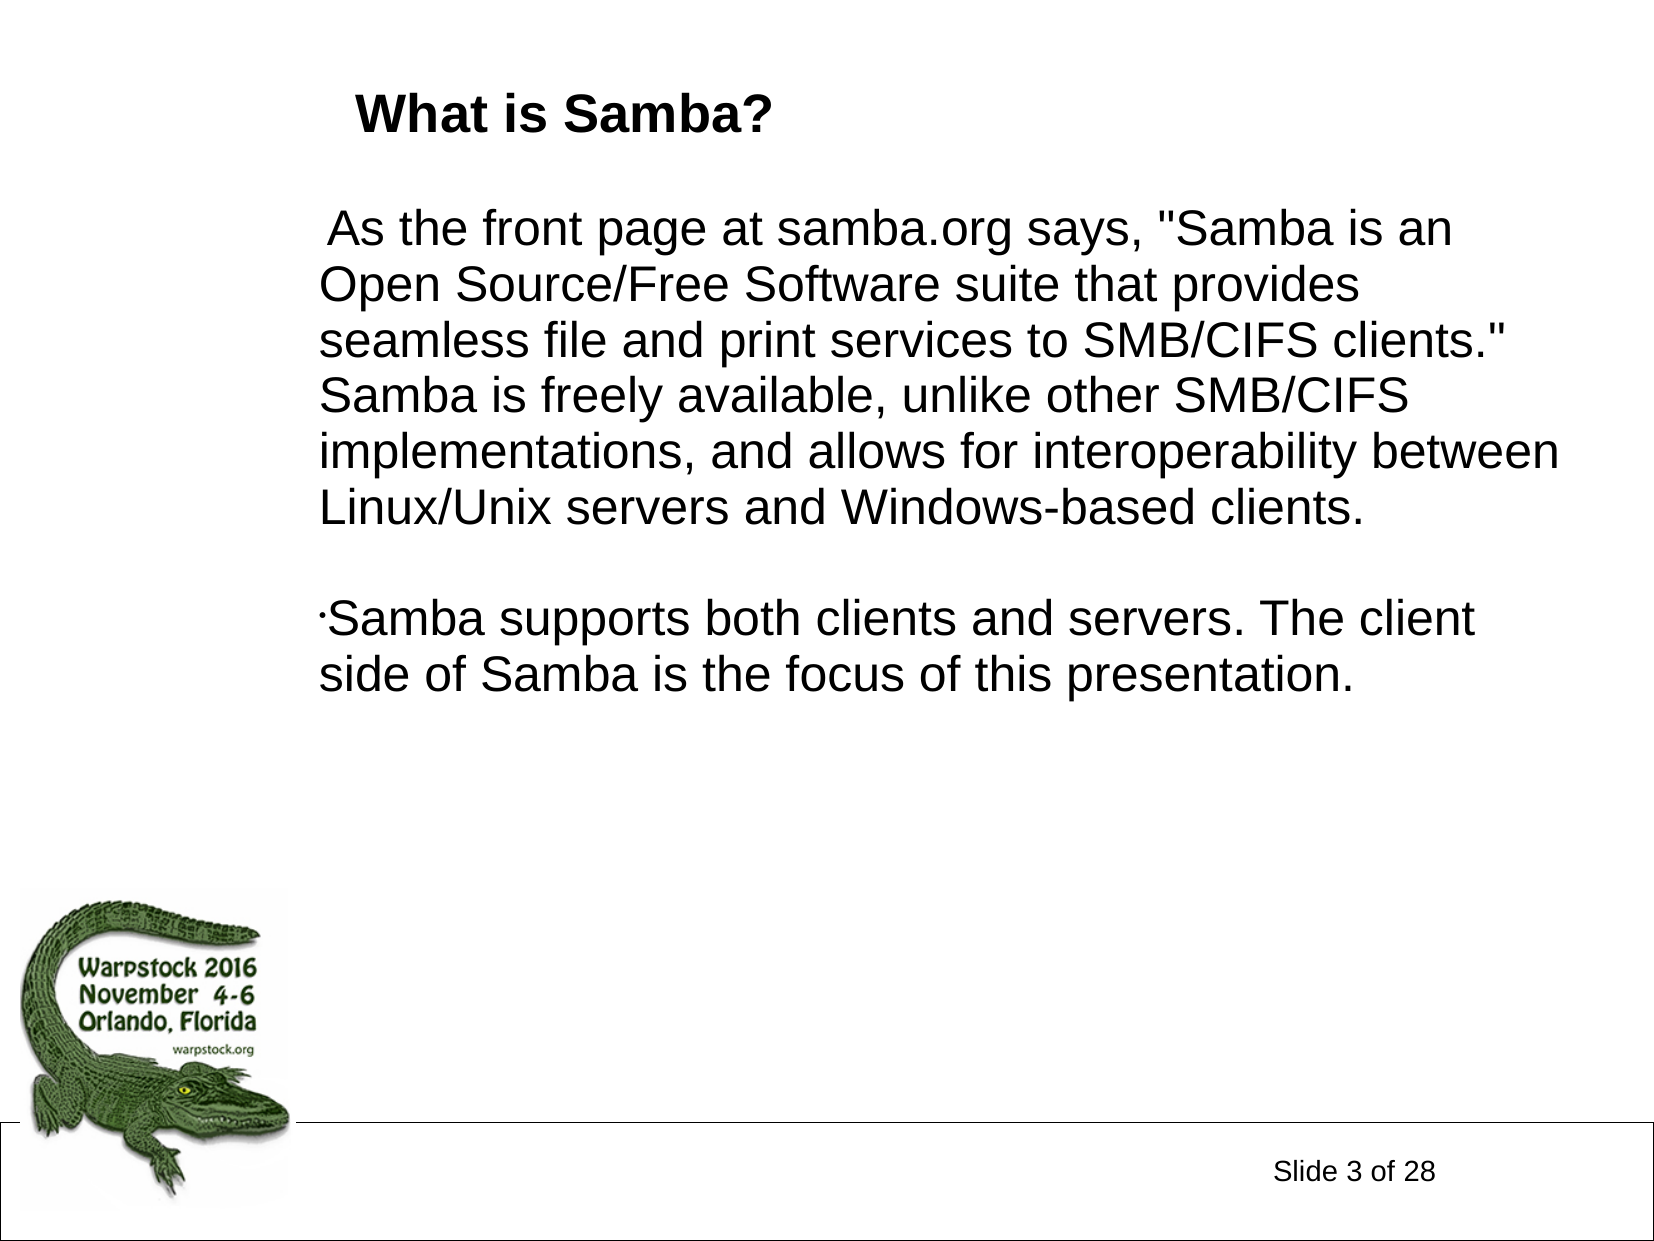

# What is Samba?
As the front page at samba.org says, "Samba is an Open Source/Free Software suite that provides seamless file and print services to SMB/CIFS clients." Samba is freely available, unlike other SMB/CIFS implementations, and allows for interoperability between Linux/Unix servers and Windows-based clients.
Samba supports both clients and servers. The client side of Samba is the focus of this presentation.